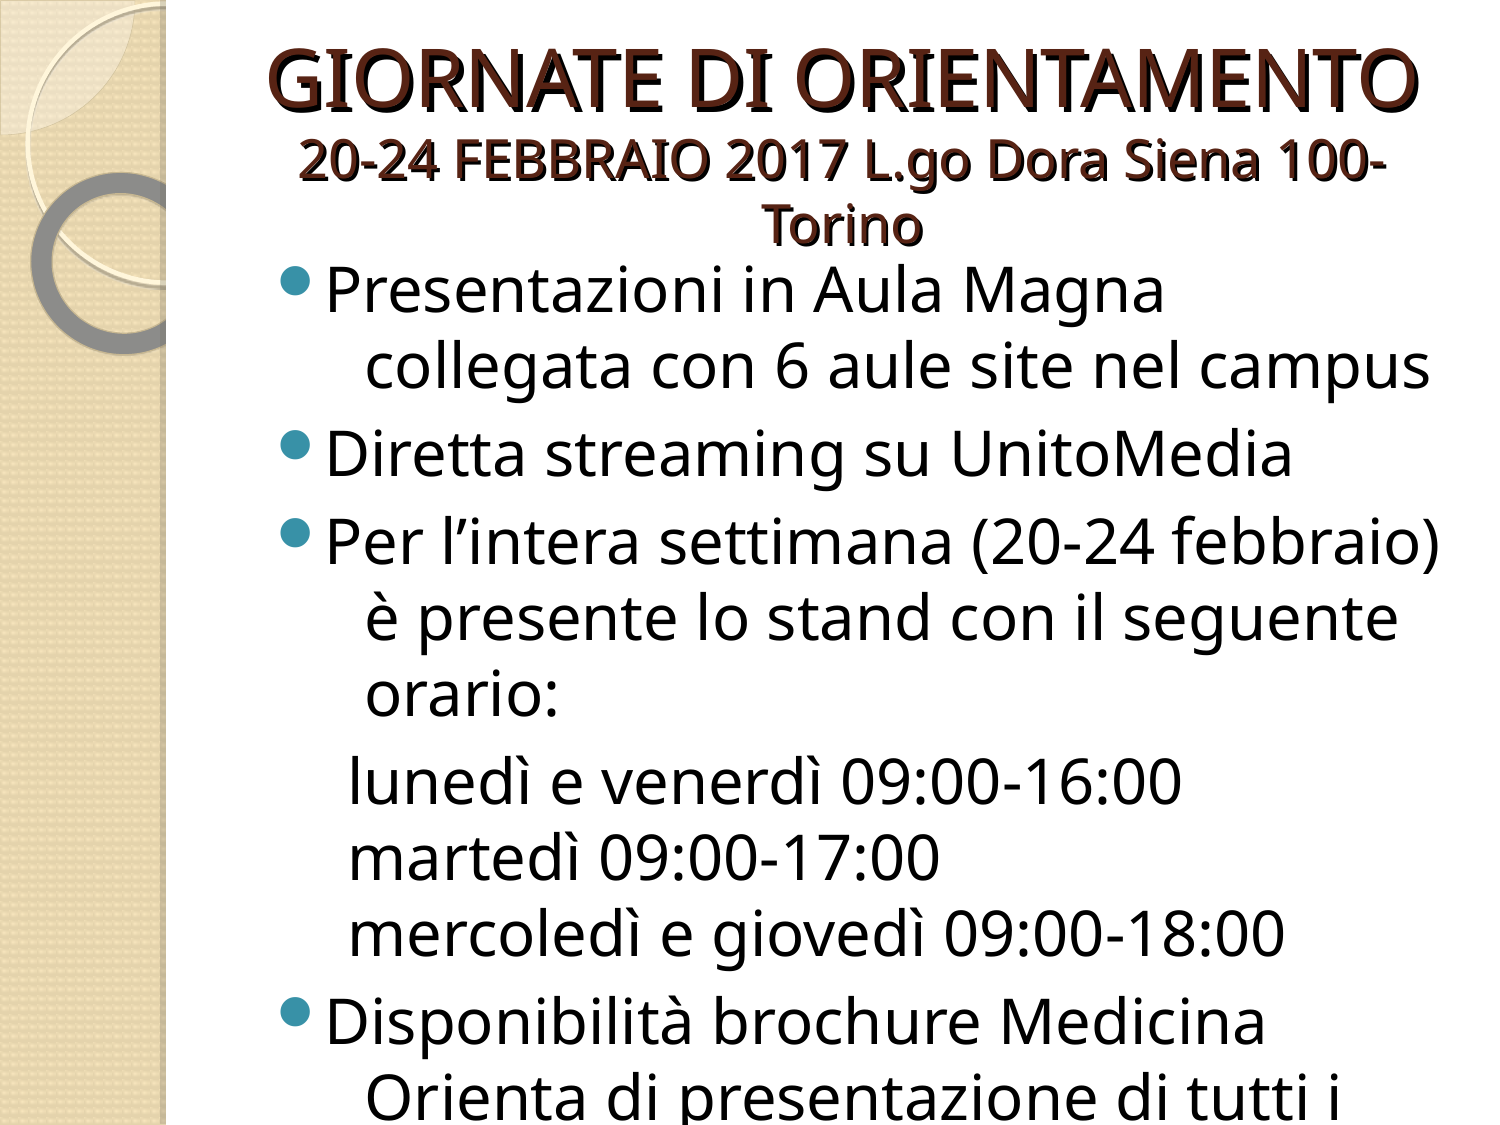

GIORNATE DI ORIENTAMENTO 20-24 FEBBRAIO 2017 L.go Dora Siena 100- Torino
# Presentazioni in Aula Magna collegata con 6 aule site nel campus
Diretta streaming su UnitoMedia
Per l’intera settimana (20-24 febbraio) è presente lo stand con il seguente orario:
	lunedì e venerdì 09:00-16:00
	martedì 09:00-17:00
	mercoledì e giovedì 09:00-18:00
Disponibilità brochure Medicina Orienta di presentazione di tutti i corsi di studio